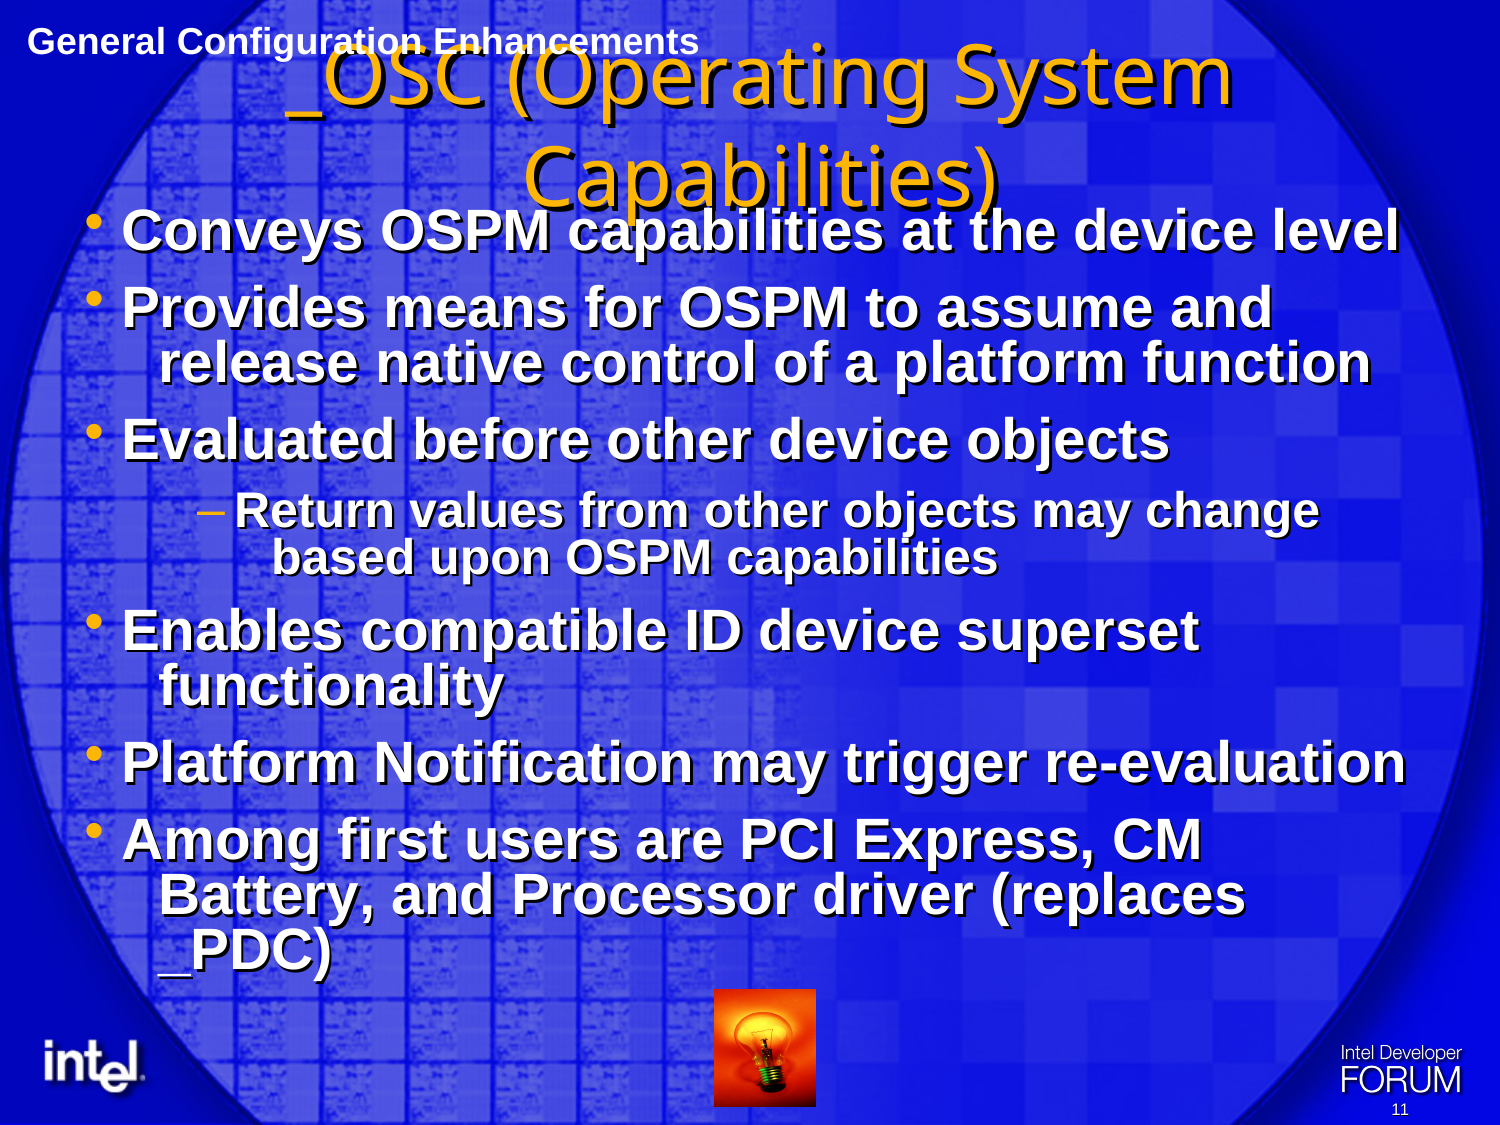

General Configuration Enhancements
# _OSC (Operating System Capabilities)
Conveys OSPM capabilities at the device level
Provides means for OSPM to assume and release native control of a platform function
Evaluated before other device objects
Return values from other objects may change based upon OSPM capabilities
Enables compatible ID device superset functionality
Platform Notification may trigger re-evaluation
Among first users are PCI Express, CM Battery, and Processor driver (replaces _PDC)